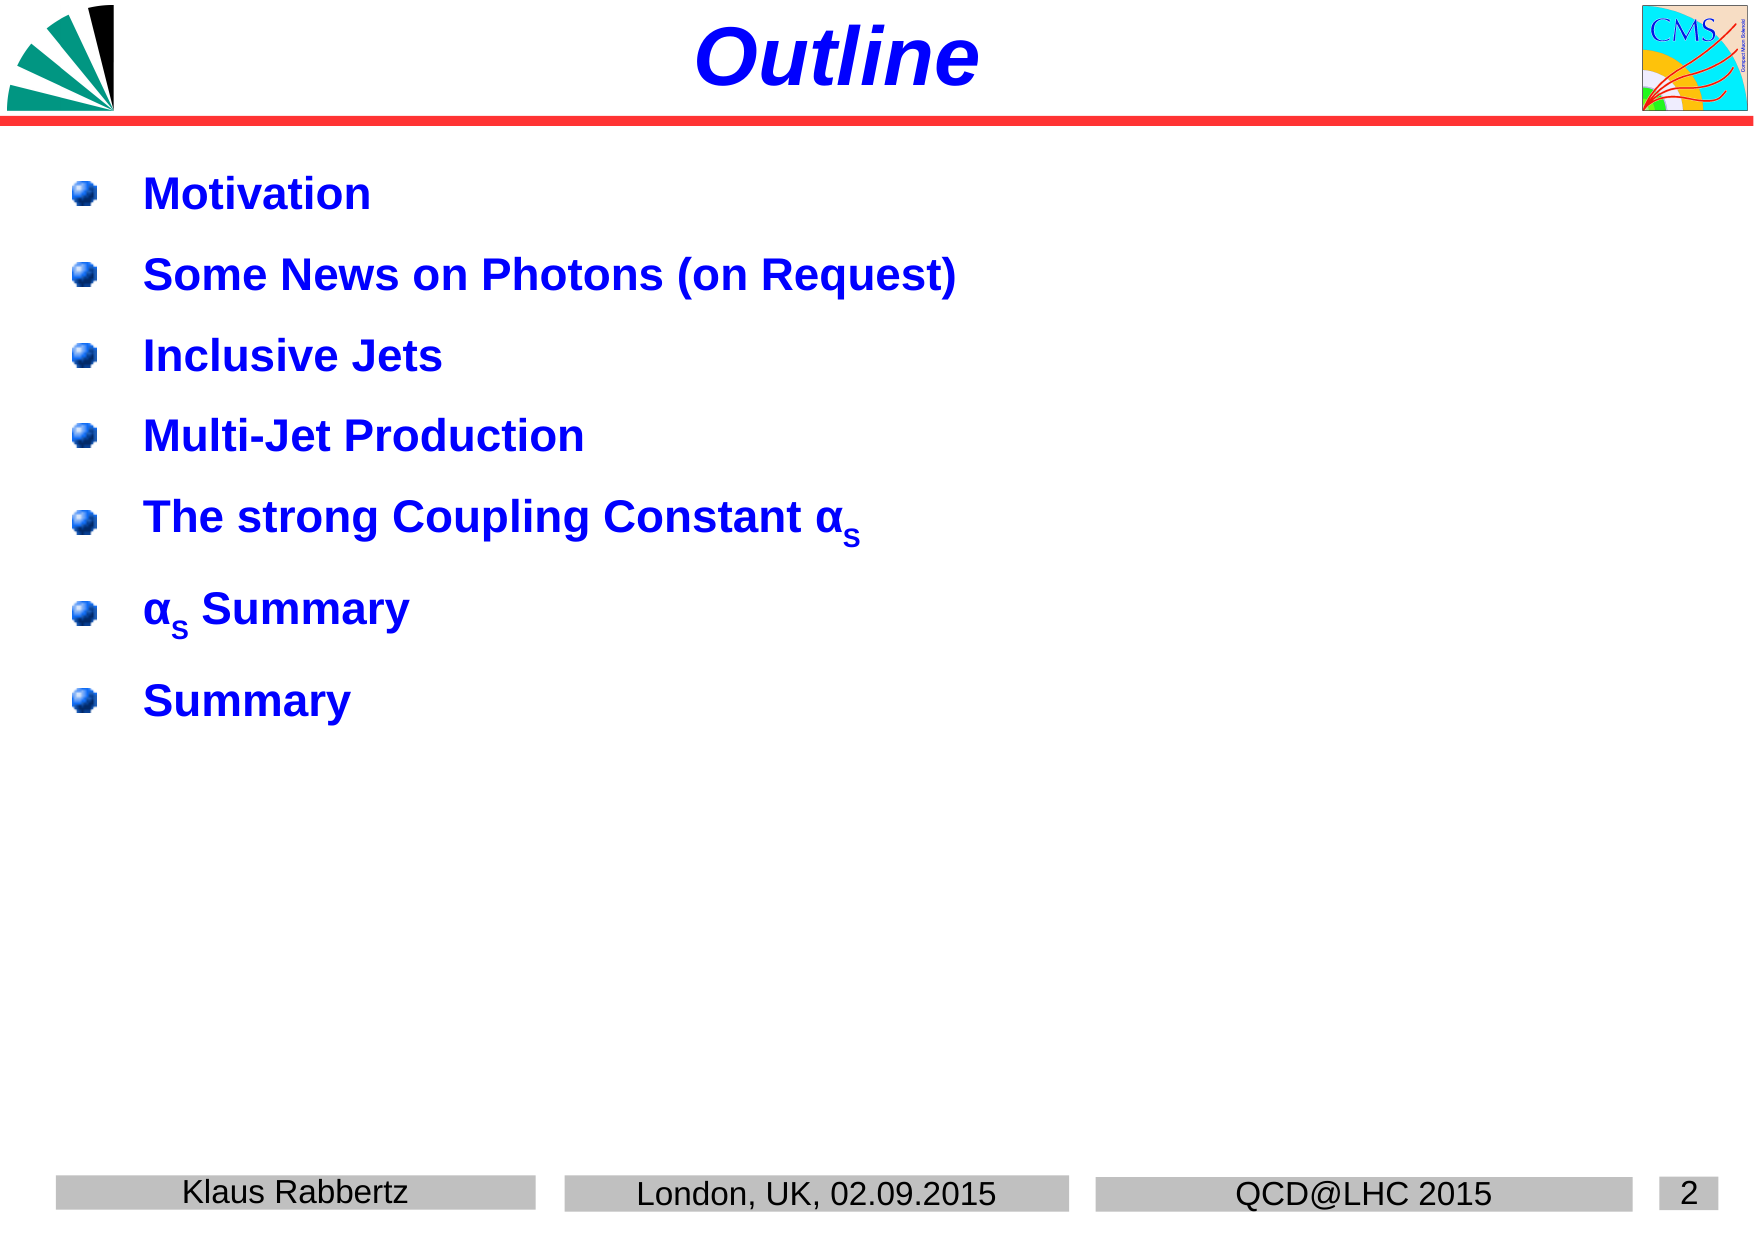

# Outline
Motivation
Some News on Photons (on Request)
Inclusive Jets
Multi-Jet Production
The strong Coupling Constant αS
αS Summary
Summary